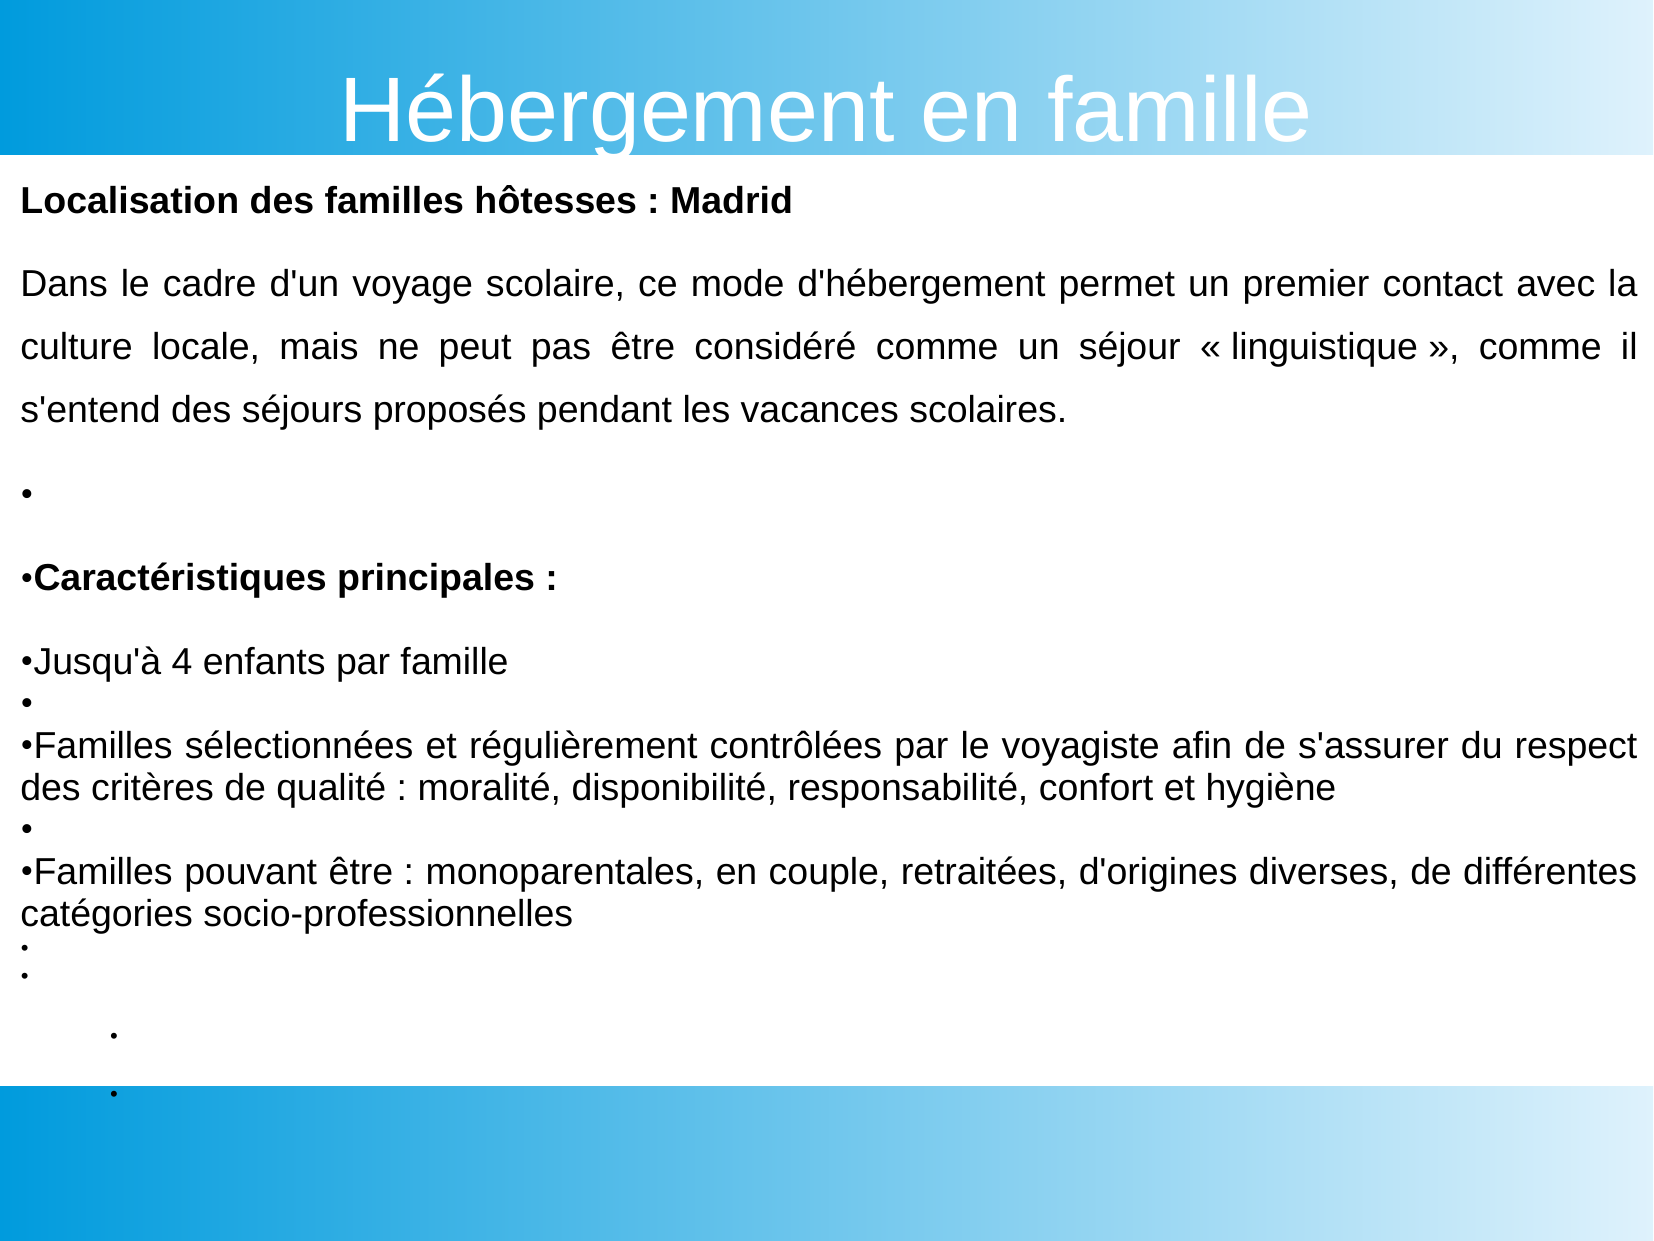

# Hébergement en famille
Localisation des familles hôtesses : Madrid
Dans le cadre d'un voyage scolaire, ce mode d'hébergement permet un premier contact avec la culture locale, mais ne peut pas être considéré comme un séjour « linguistique », comme il s'entend des séjours proposés pendant les vacances scolaires.
Caractéristiques principales :
Jusqu'à 4 enfants par famille
Familles sélectionnées et régulièrement contrôlées par le voyagiste afin de s'assurer du respect des critères de qualité : moralité, disponibilité, responsabilité, confort et hygiène
Familles pouvant être : monoparentales, en couple, retraitées, d'origines diverses, de différentes catégories socio-professionnelles